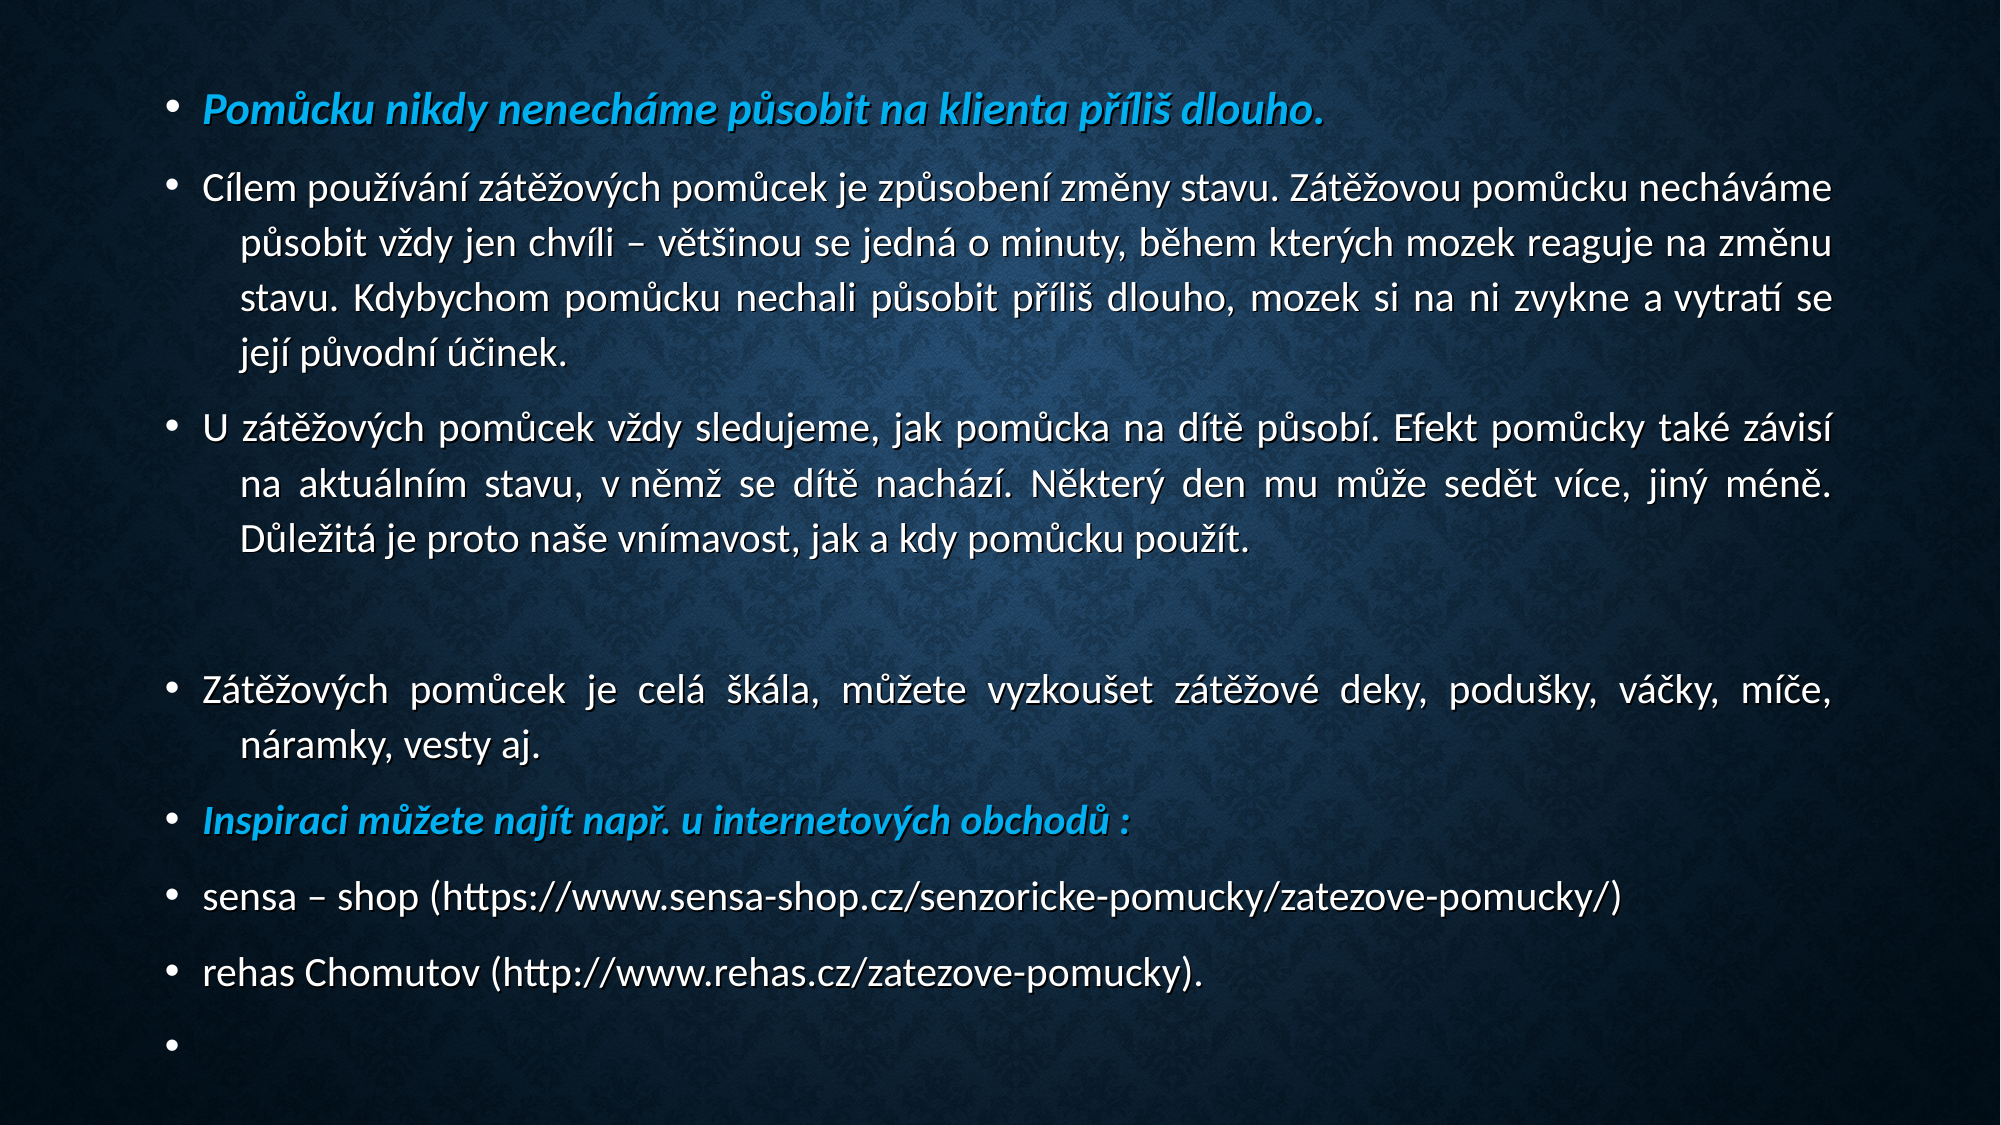

# Pomůcku nikdy nenecháme působit na klienta příliš dlouho.
Cílem používání zátěžových pomůcek je způsobení změny stavu. Zátěžovou pomůcku necháváme působit vždy jen chvíli – většinou se jedná o minuty, během kterých mozek reaguje na změnu stavu. Kdybychom pomůcku nechali působit příliš dlouho, mozek si na ni zvykne a vytratí se její původní účinek.
U zátěžových pomůcek vždy sledujeme, jak pomůcka na dítě působí. Efekt pomůcky také závisí na aktuálním stavu, v němž se dítě nachází. Některý den mu může sedět více, jiný méně. Důležitá je proto naše vnímavost, jak a kdy pomůcku použít.
Zátěžových pomůcek je celá škála, můžete vyzkoušet zátěžové deky, podušky, váčky, míče, náramky, vesty aj.
Inspiraci můžete najít např. u internetových obchodů :
sensa – shop (https://www.sensa-shop.cz/senzoricke-pomucky/zatezove-pomucky/)
rehas Chomutov (http://www.rehas.cz/zatezove-pomucky).